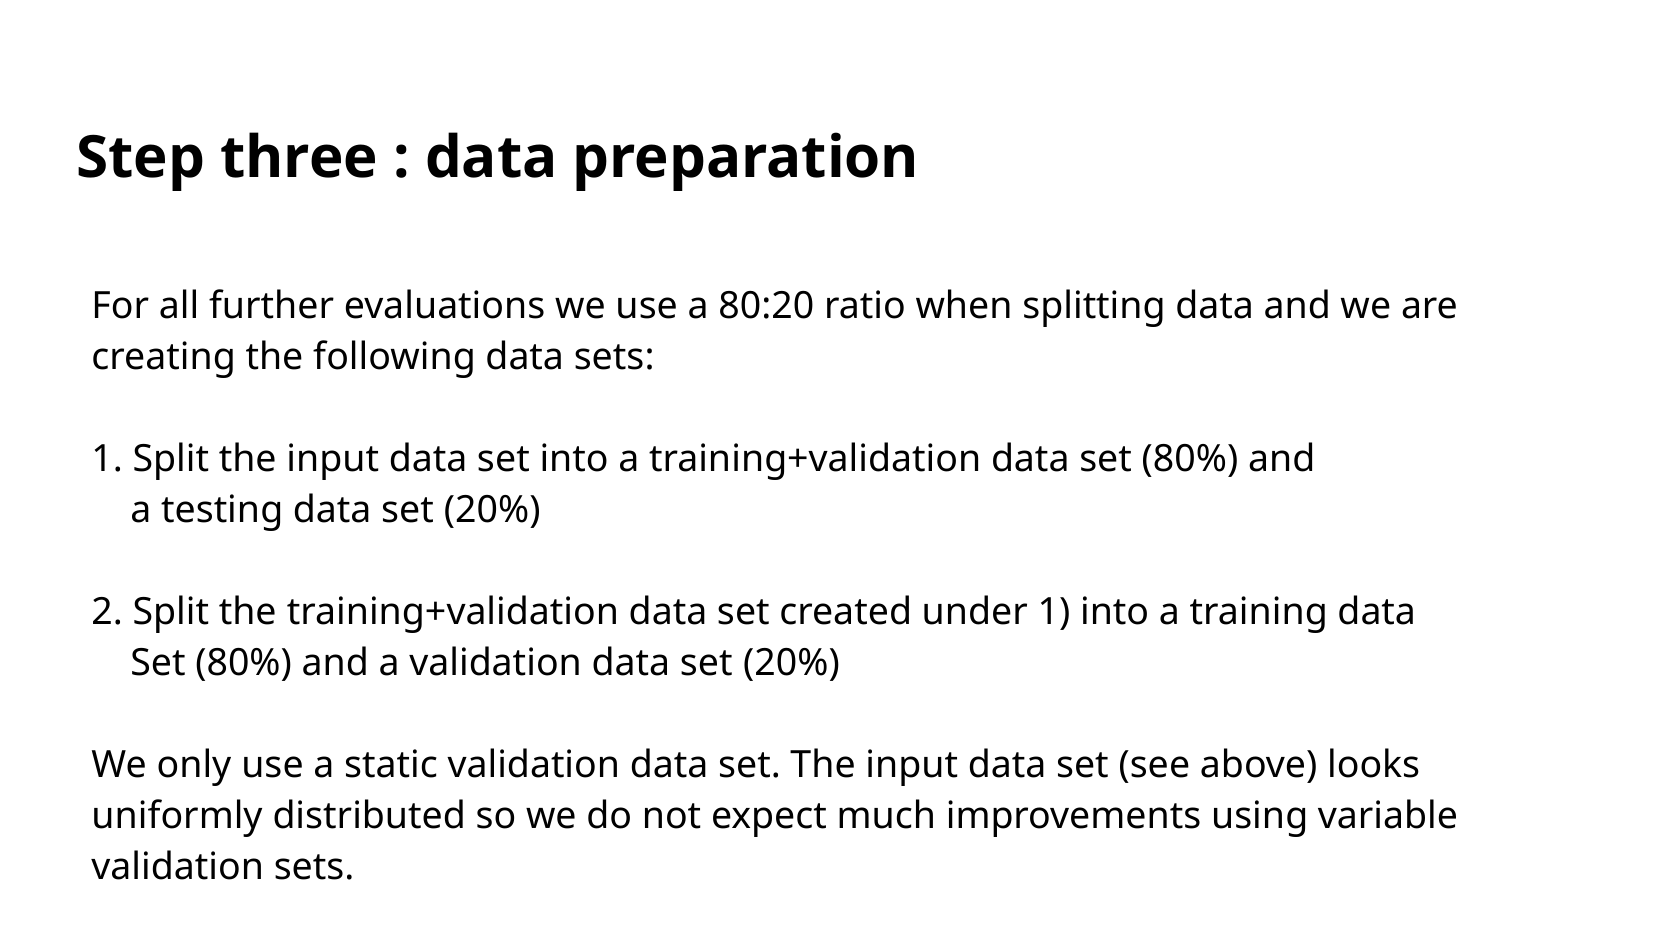

# Step three : data preparation
For all further evaluations we use a 80:20 ratio when splitting data and we are creating the following data sets:
1. Split the input data set into a training+validation data set (80%) and
 a testing data set (20%)
2. Split the training+validation data set created under 1) into a training data
 Set (80%) and a validation data set (20%)
We only use a static validation data set. The input data set (see above) looks uniformly distributed so we do not expect much improvements using variable validation sets.